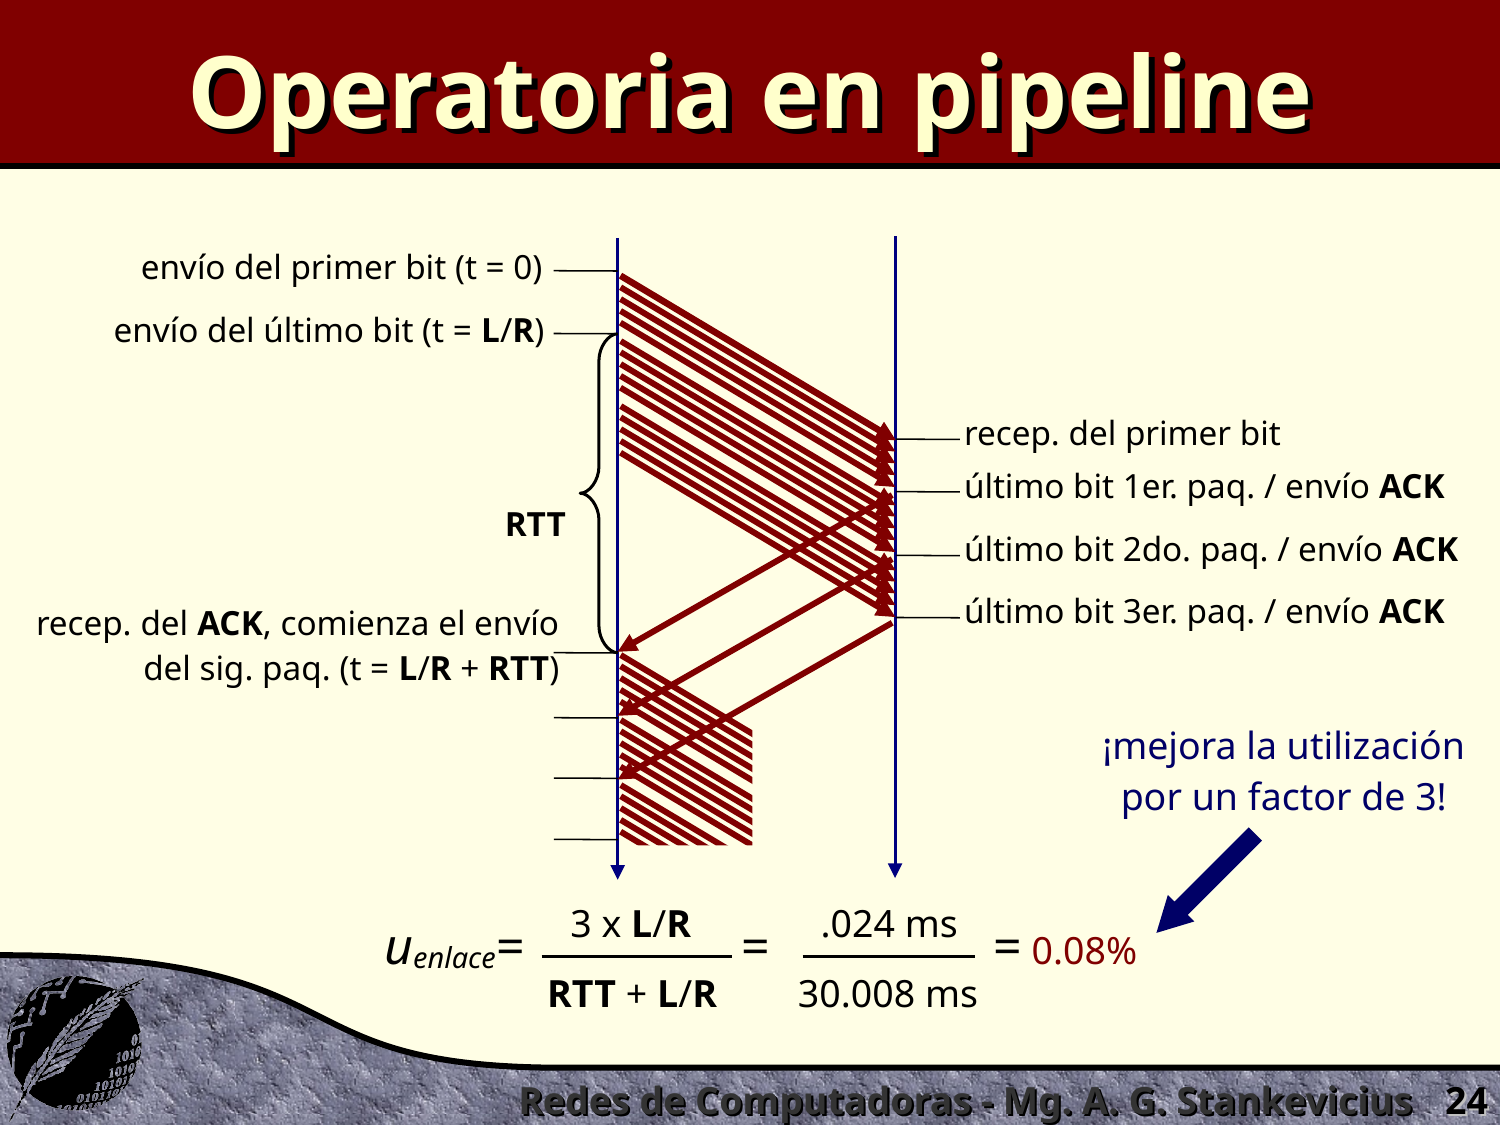

# Operatoria en pipeline
envío del primer bit (t = 0)
envío del último bit (t = L/R)
recep. del primer bit
último bit 1er. paq. / envío ACK
RTT
último bit 2do. paq. / envío ACK
último bit 3er. paq. / envío ACK
recep. del ACK, comienza el envío
del sig. paq. (t = L/R + RTT)
¡mejora la utilización
por un factor de 3!
3 x L/R
.024 ms
uenlace=
=
= 0.08%
RTT + L/R
30.008 ms
24